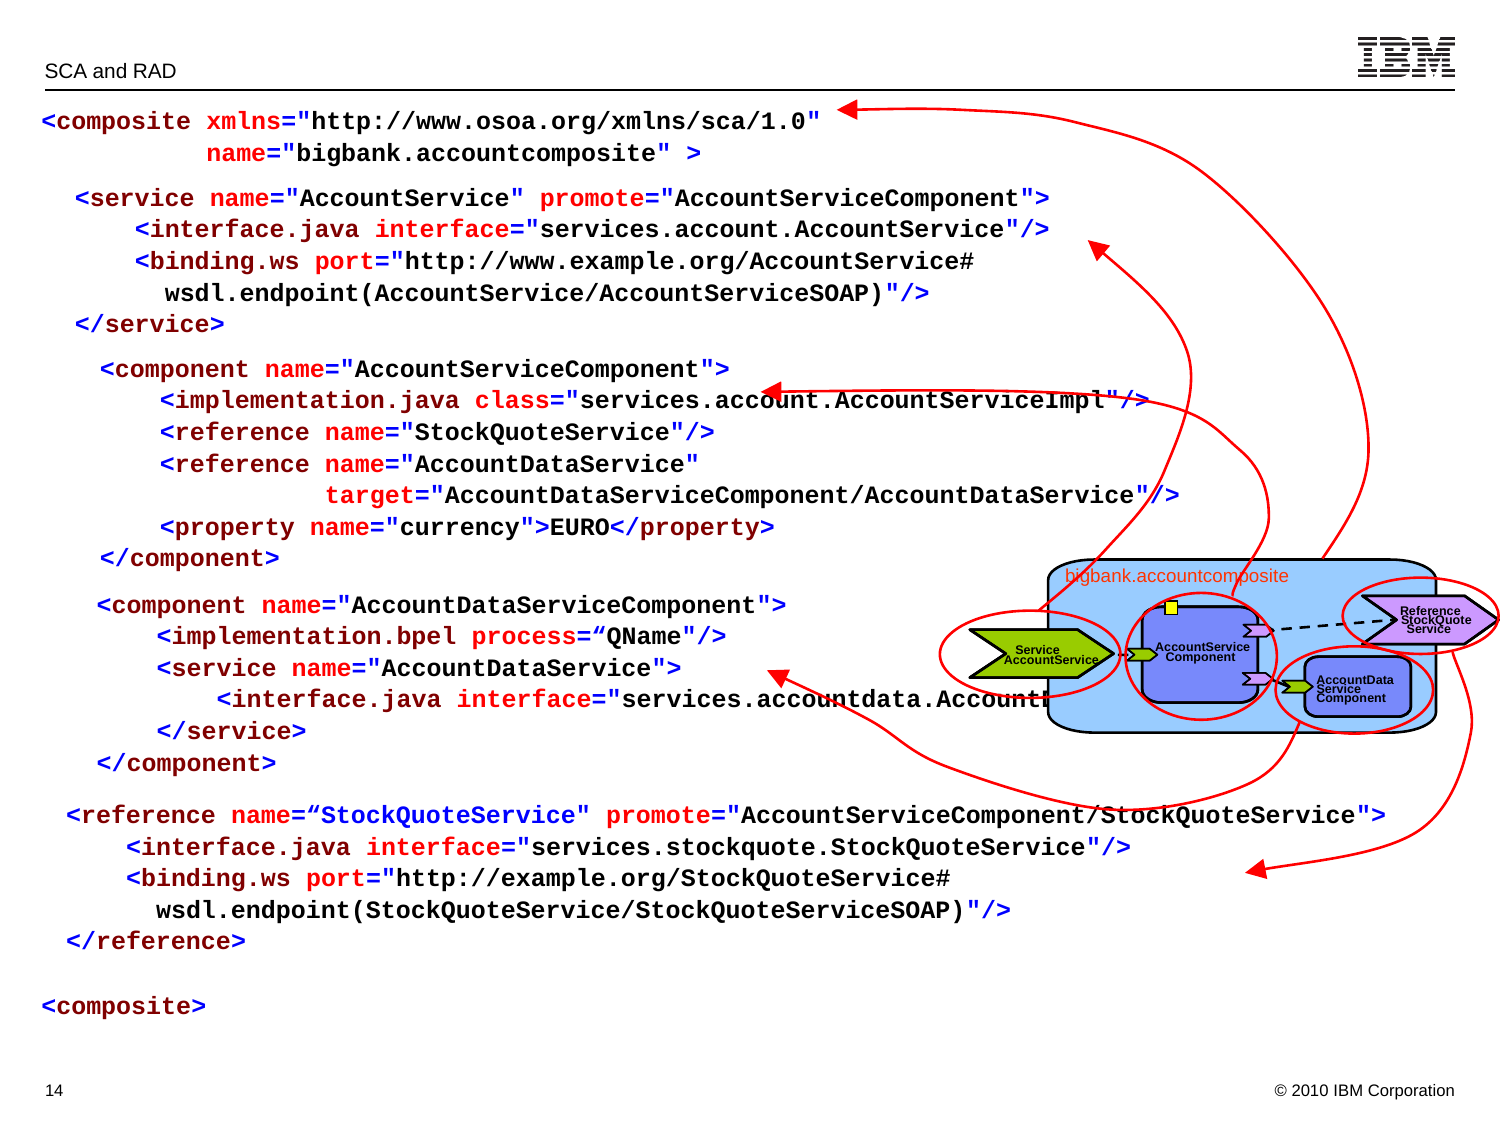

<composite xmlns="http://www.osoa.org/xmlns/sca/1.0"
 name="bigbank.accountcomposite" >
<composite>
 <service name="AccountService" promote="AccountServiceComponent">
 <interface.java interface="services.account.AccountService"/>
 <binding.ws port="http://www.example.org/AccountService#
 wsdl.endpoint(AccountService/AccountServiceSOAP)"/>
 </service>
 <component name="AccountServiceComponent">
 <implementation.java class="services.account.AccountServiceImpl"/>
 <reference name="StockQuoteService"/>
 <reference name="AccountDataService"
 target="AccountDataServiceComponent/AccountDataService"/>
 <property name="currency">EURO</property>
 </component>
bigbank.accountcomposite
StockQuote
 <component name="AccountDataServiceComponent">
 <implementation.bpel process=“QName"/>
 <service name="AccountDataService">
 <interface.java interface="services.accountdata.AccountDataService"/>
 </service>
 </component>
Reference
Reference
StockQuote
StockQuote
Service
Service
AccountService
Service
Component
AccountService
AccountData
Service
Component
 <reference name=“StockQuoteService" promote="AccountServiceComponent/StockQuoteService">
 <interface.java interface="services.stockquote.StockQuoteService"/>
 <binding.ws port="http://example.org/StockQuoteService#
 wsdl.endpoint(StockQuoteService/StockQuoteServiceSOAP)"/>
 </reference>
14